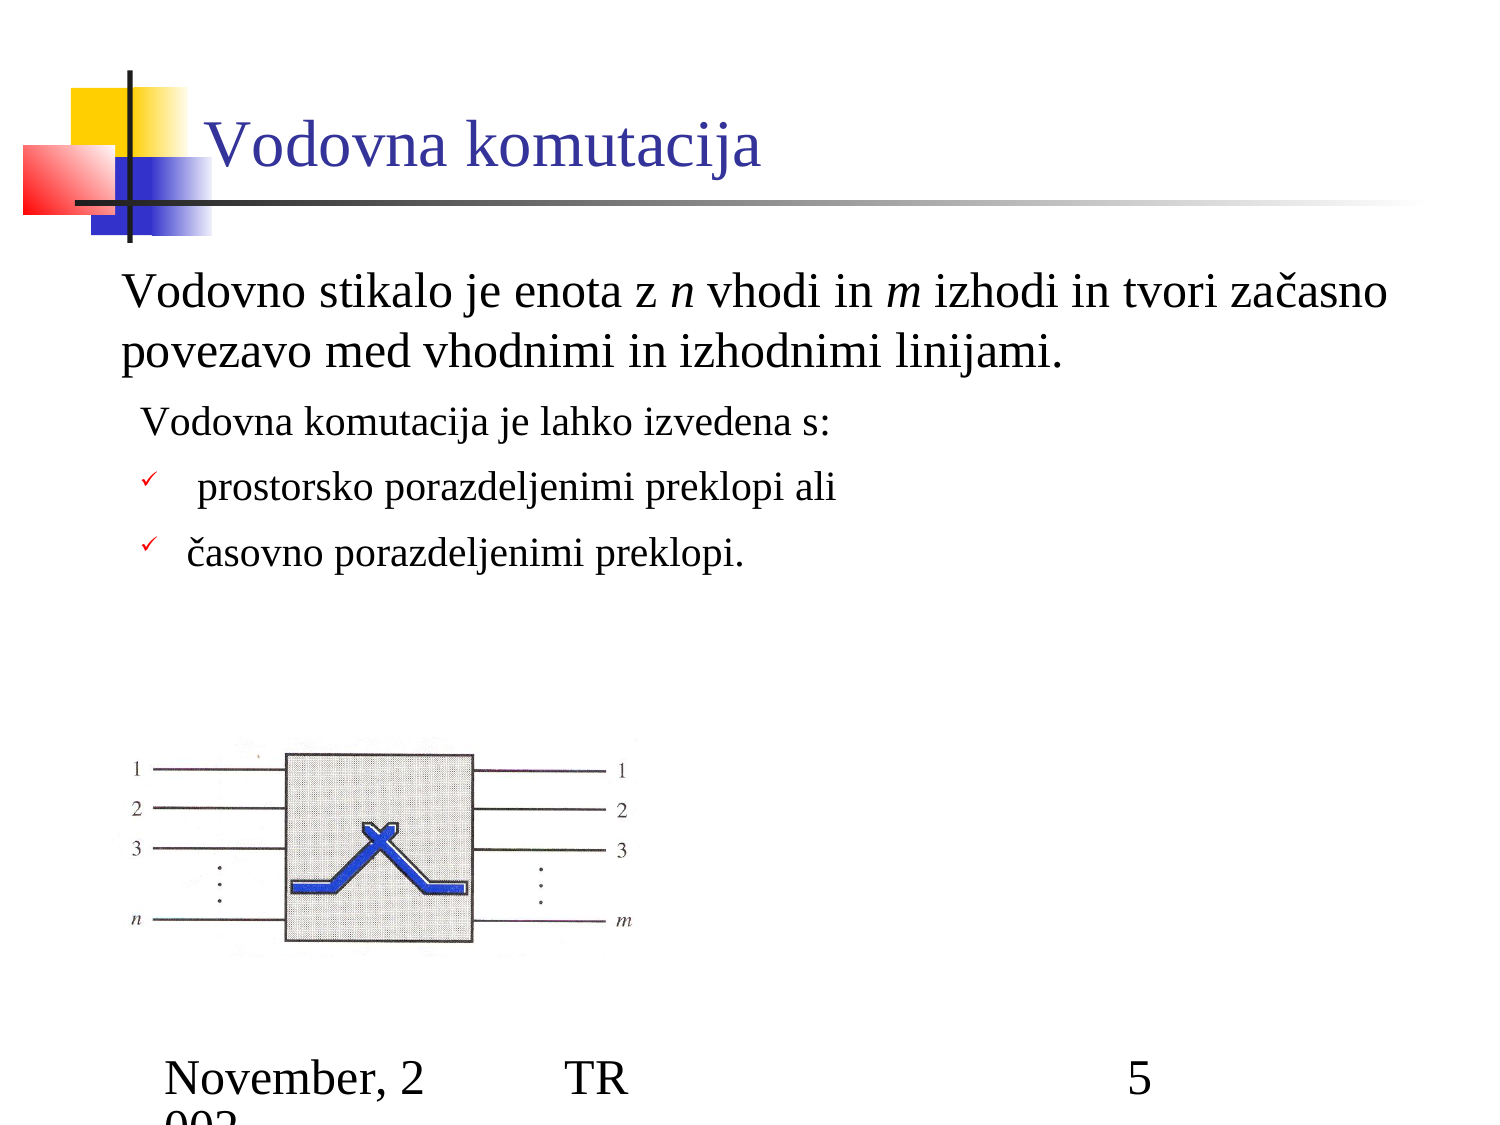

# Vodovna komutacija
	Vodovno stikalo je enota z n vhodi in m izhodi in tvori začasno povezavo med vhodnimi in izhodnimi linijami.
Vodovna komutacija je lahko izvedena s:
 prostorsko porazdeljenimi preklopi ali
časovno porazdeljenimi preklopi.
November, 2002
TR
5